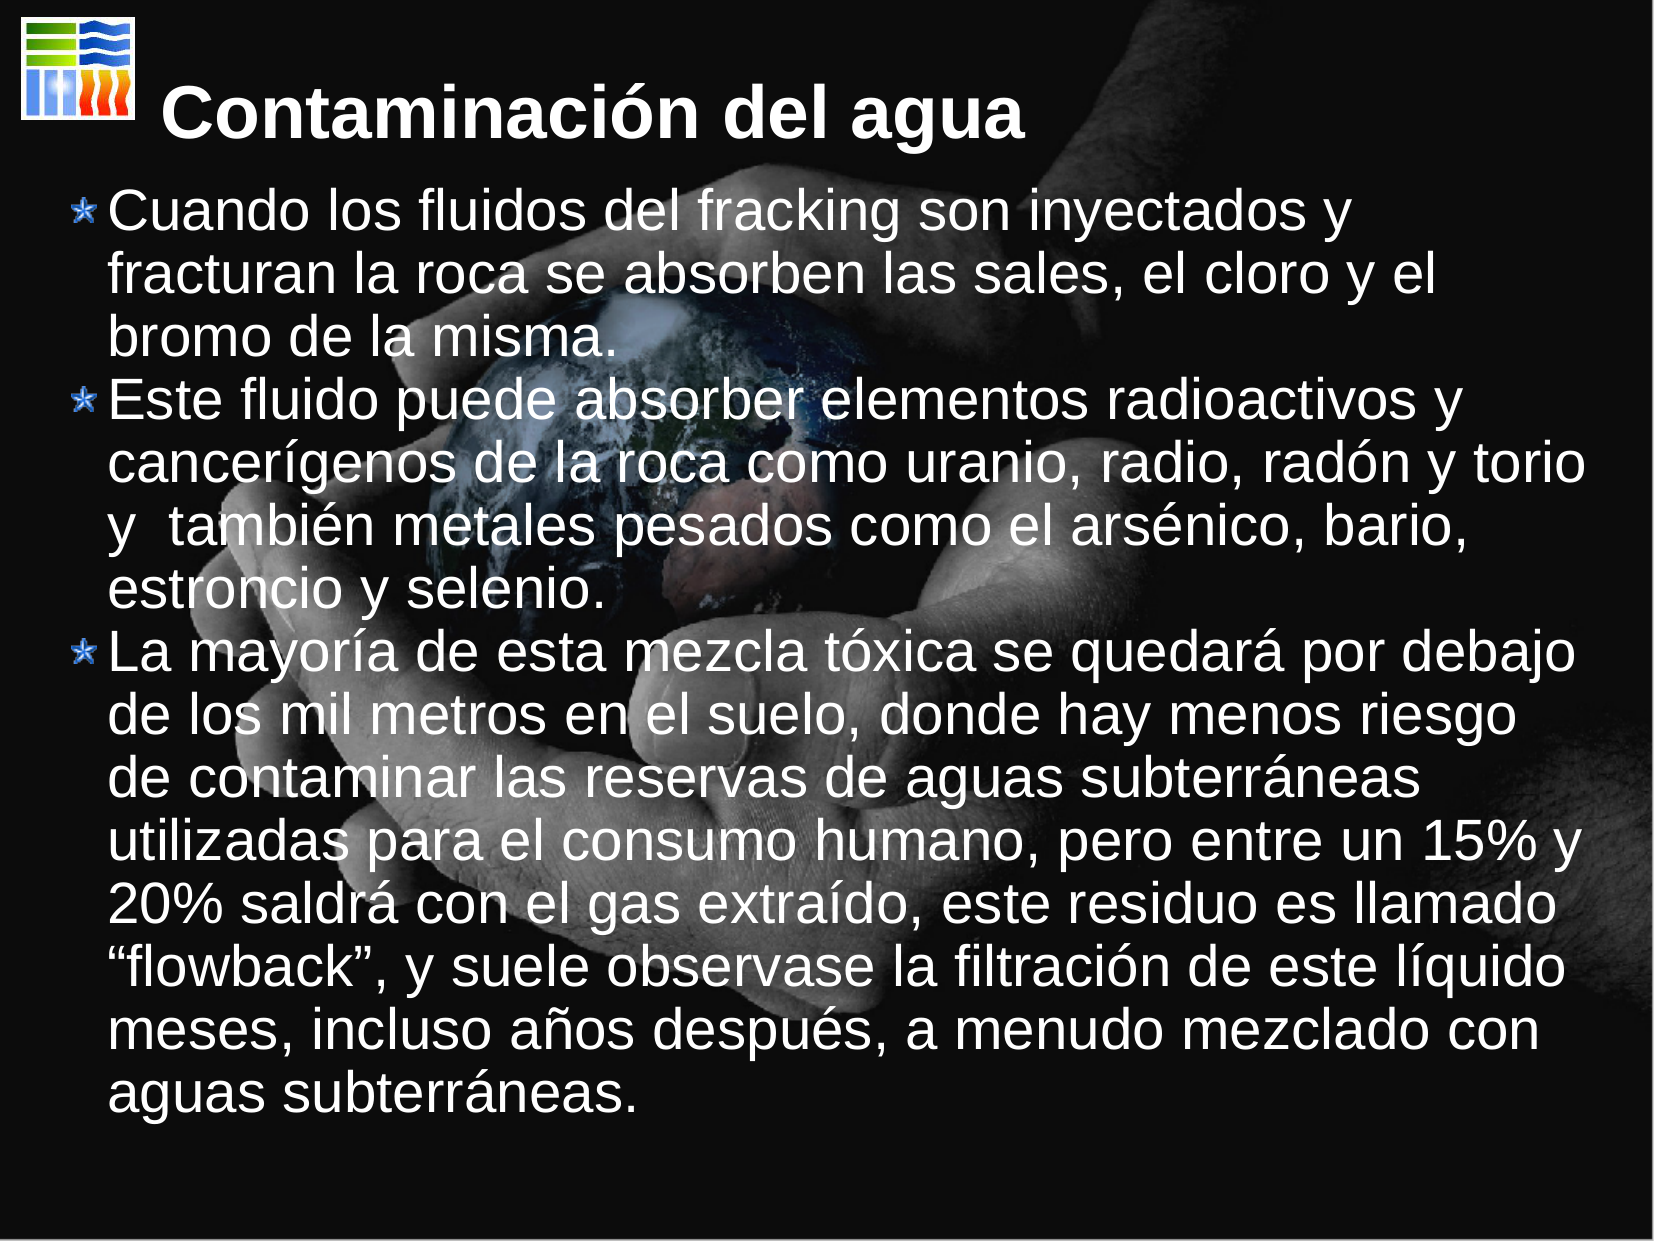

# Contaminación del agua
Cuando los fluidos del fracking son inyectados y fracturan la roca se absorben las sales, el cloro y el bromo de la misma.
Este fluido puede absorber elementos radioactivos y cancerígenos de la roca como uranio, radio, radón y torio y también metales pesados como el arsénico, bario, estroncio y selenio.
La mayoría de esta mezcla tóxica se quedará por debajo de los mil metros en el suelo, donde hay menos riesgo de contaminar las reservas de aguas subterráneas utilizadas para el consumo humano, pero entre un 15% y 20% saldrá con el gas extraído, este residuo es llamado “flowback”, y suele observase la filtración de este líquido meses, incluso años después, a menudo mezclado con aguas subterráneas.